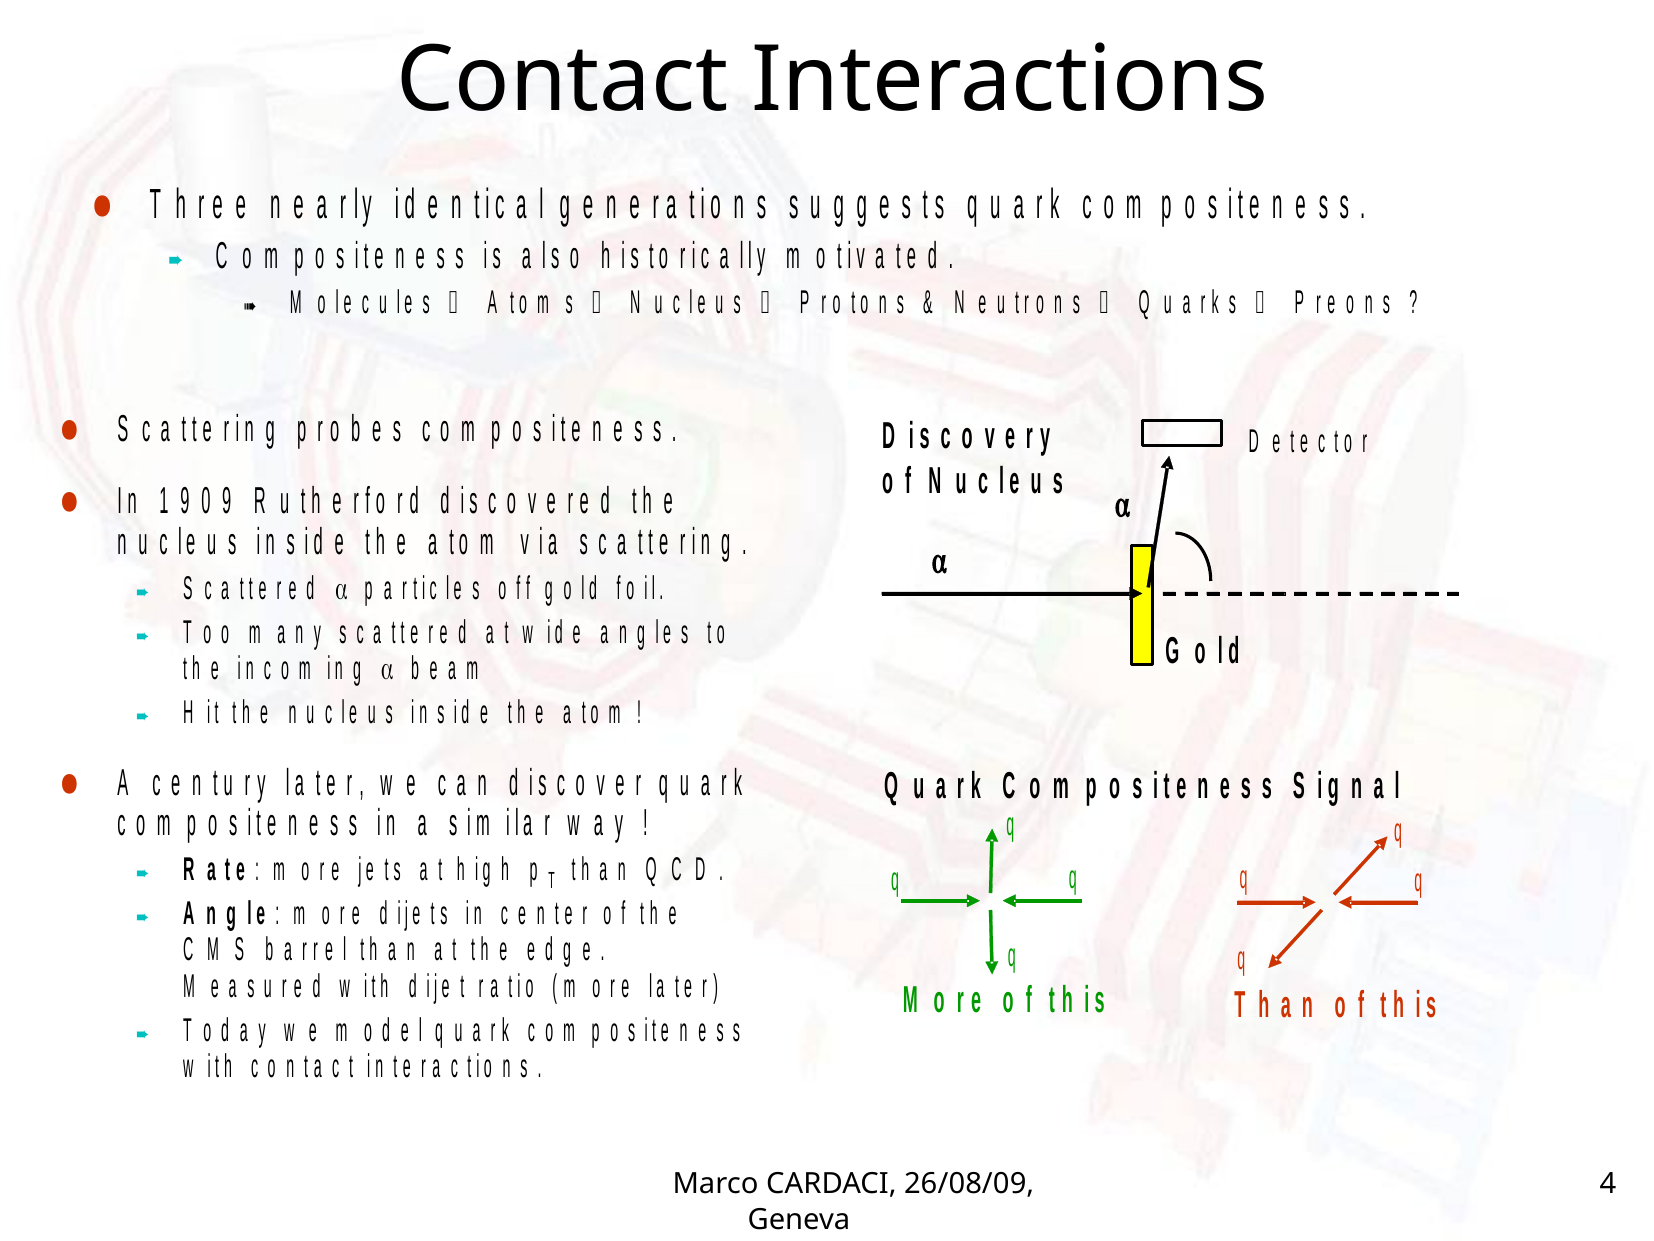

# Contact Interactions
Marco CARDACI, 26/08/09, Geneva
4